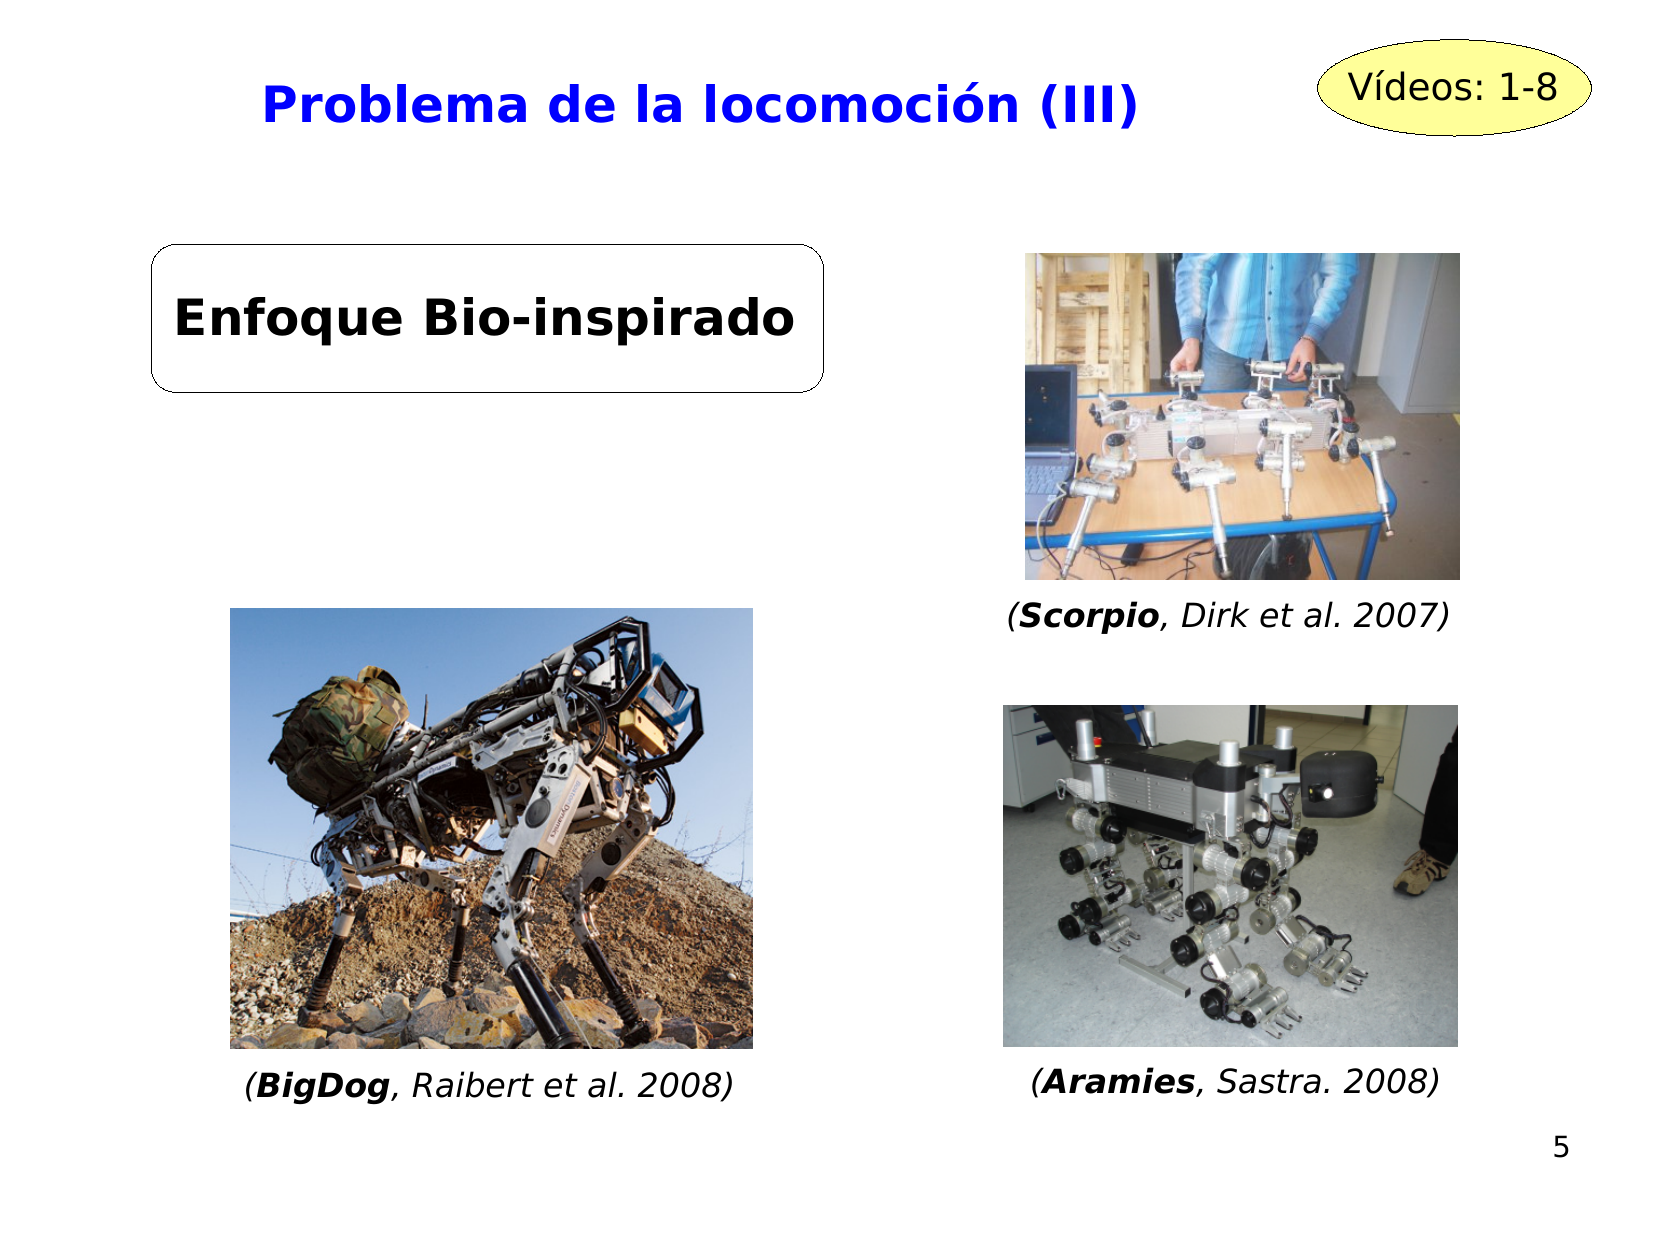

Vídeos: 1-8
Problema de la locomoción (III)
Enfoque Bio-inspirado
(Scorpio, Dirk et al. 2007)
(Aramies, Sastra. 2008)
(BigDog, Raibert et al. 2008)
5